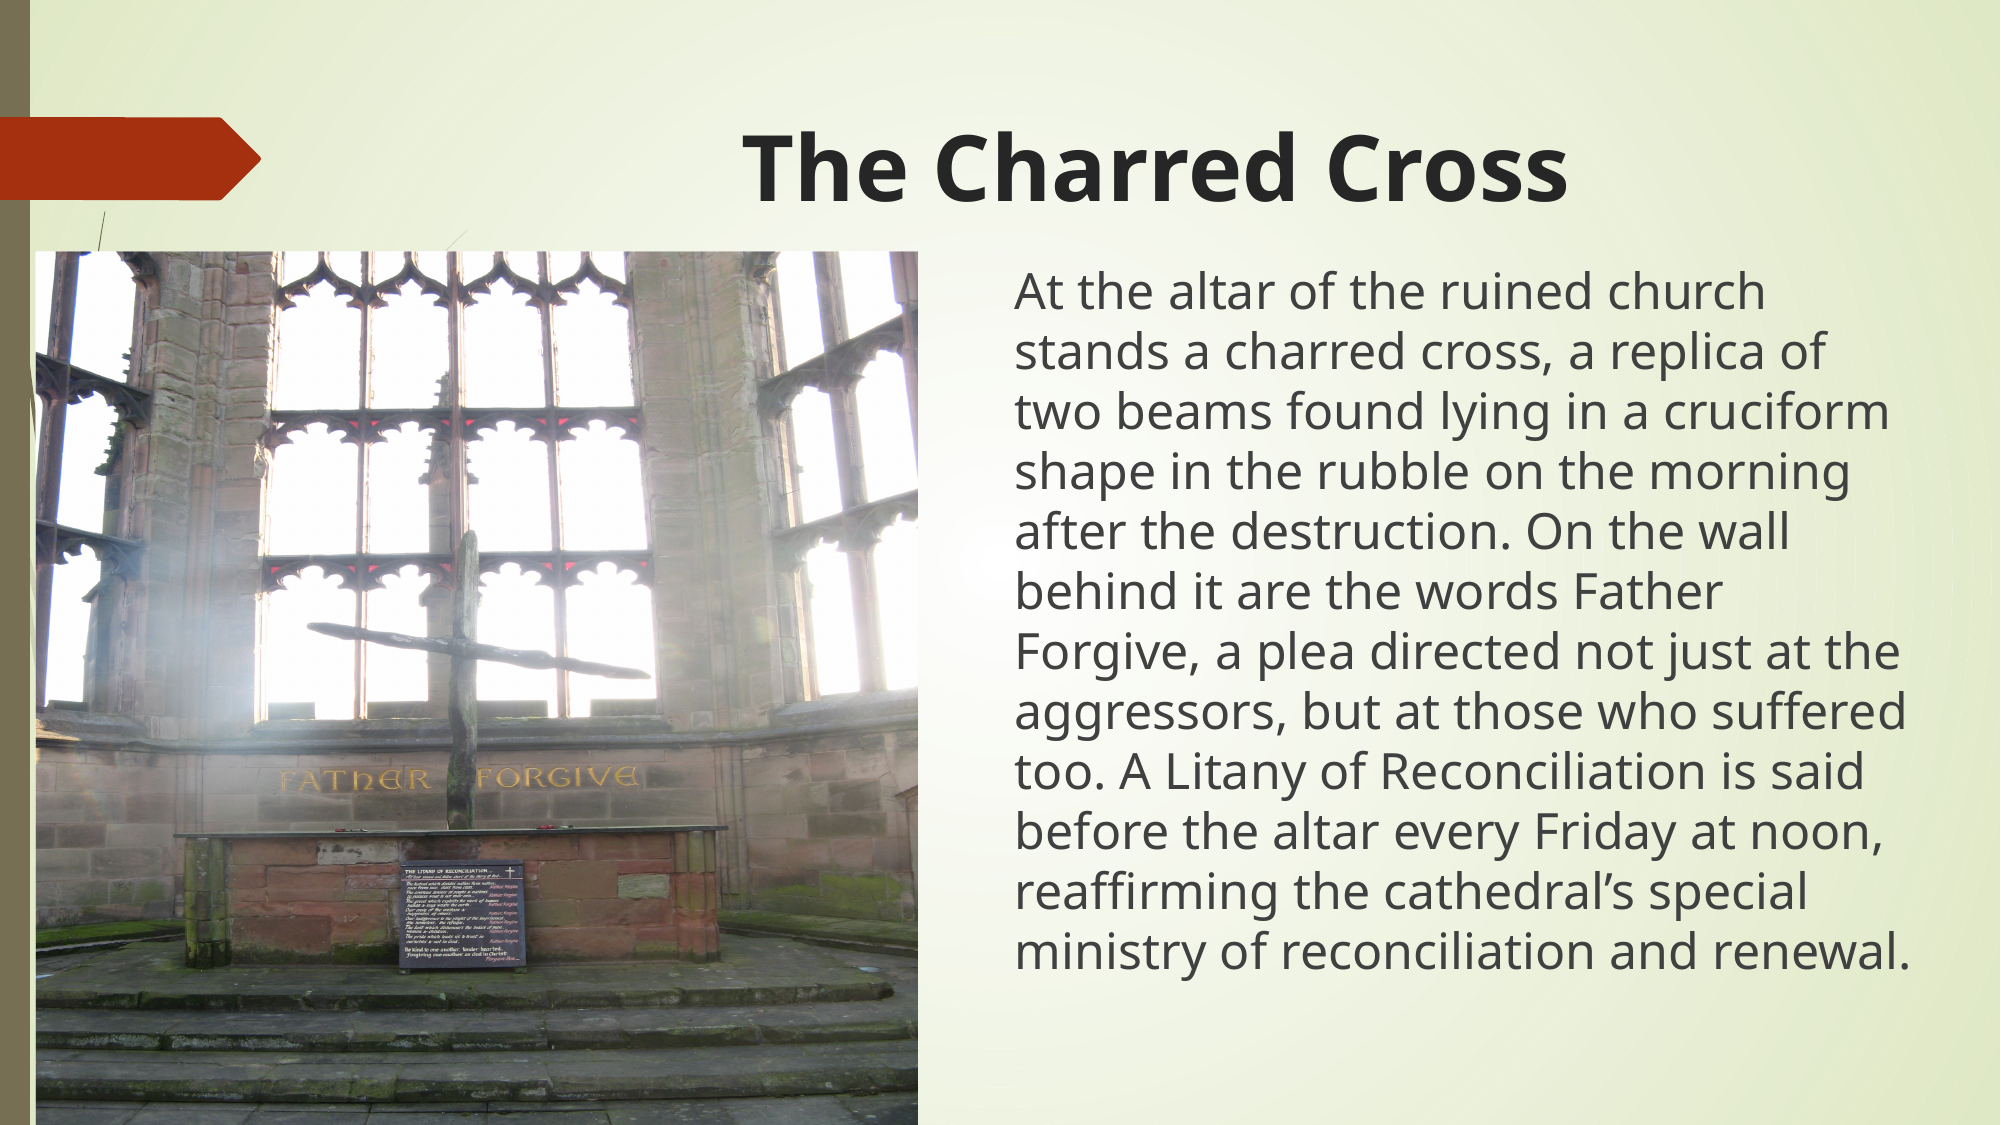

# The Charred Cross
At the altar of the ruined church stands a charred cross, a replica of two beams found lying in a cruciform shape in the rubble on the morning after the destruction. On the wall behind it are the words Father Forgive, a plea directed not just at the aggressors, but at those who suffered too. A Litany of Reconciliation is said before the altar every Friday at noon, reaffirming the cathedral’s special ministry of reconciliation and renewal.